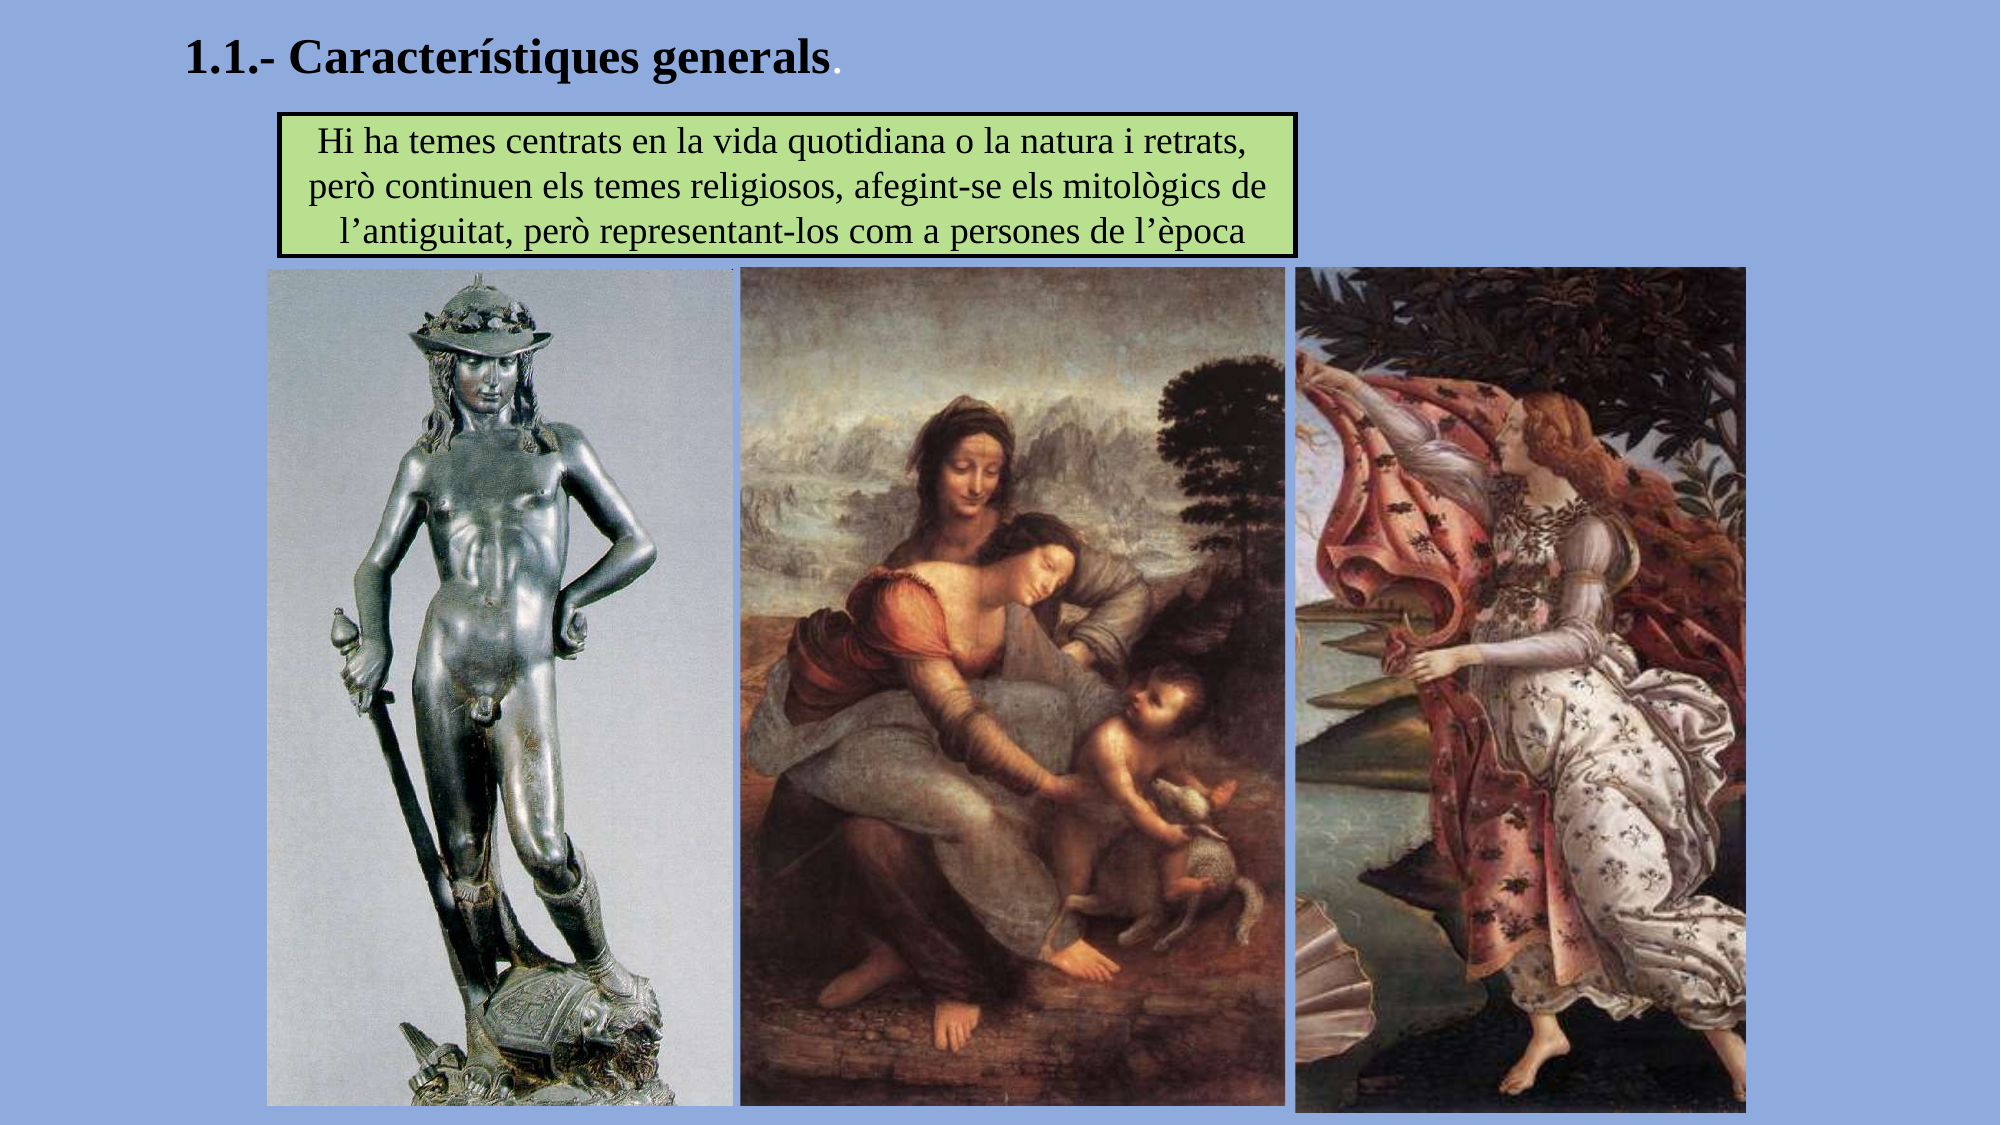

# 1.1.- Característiques generals.
Hi ha temes centrats en la vida quotidiana o la natura i retrats, però continuen els temes religiosos, afegint-se els mitològics de l’antiguitat, però representant-los com a persones de l’època